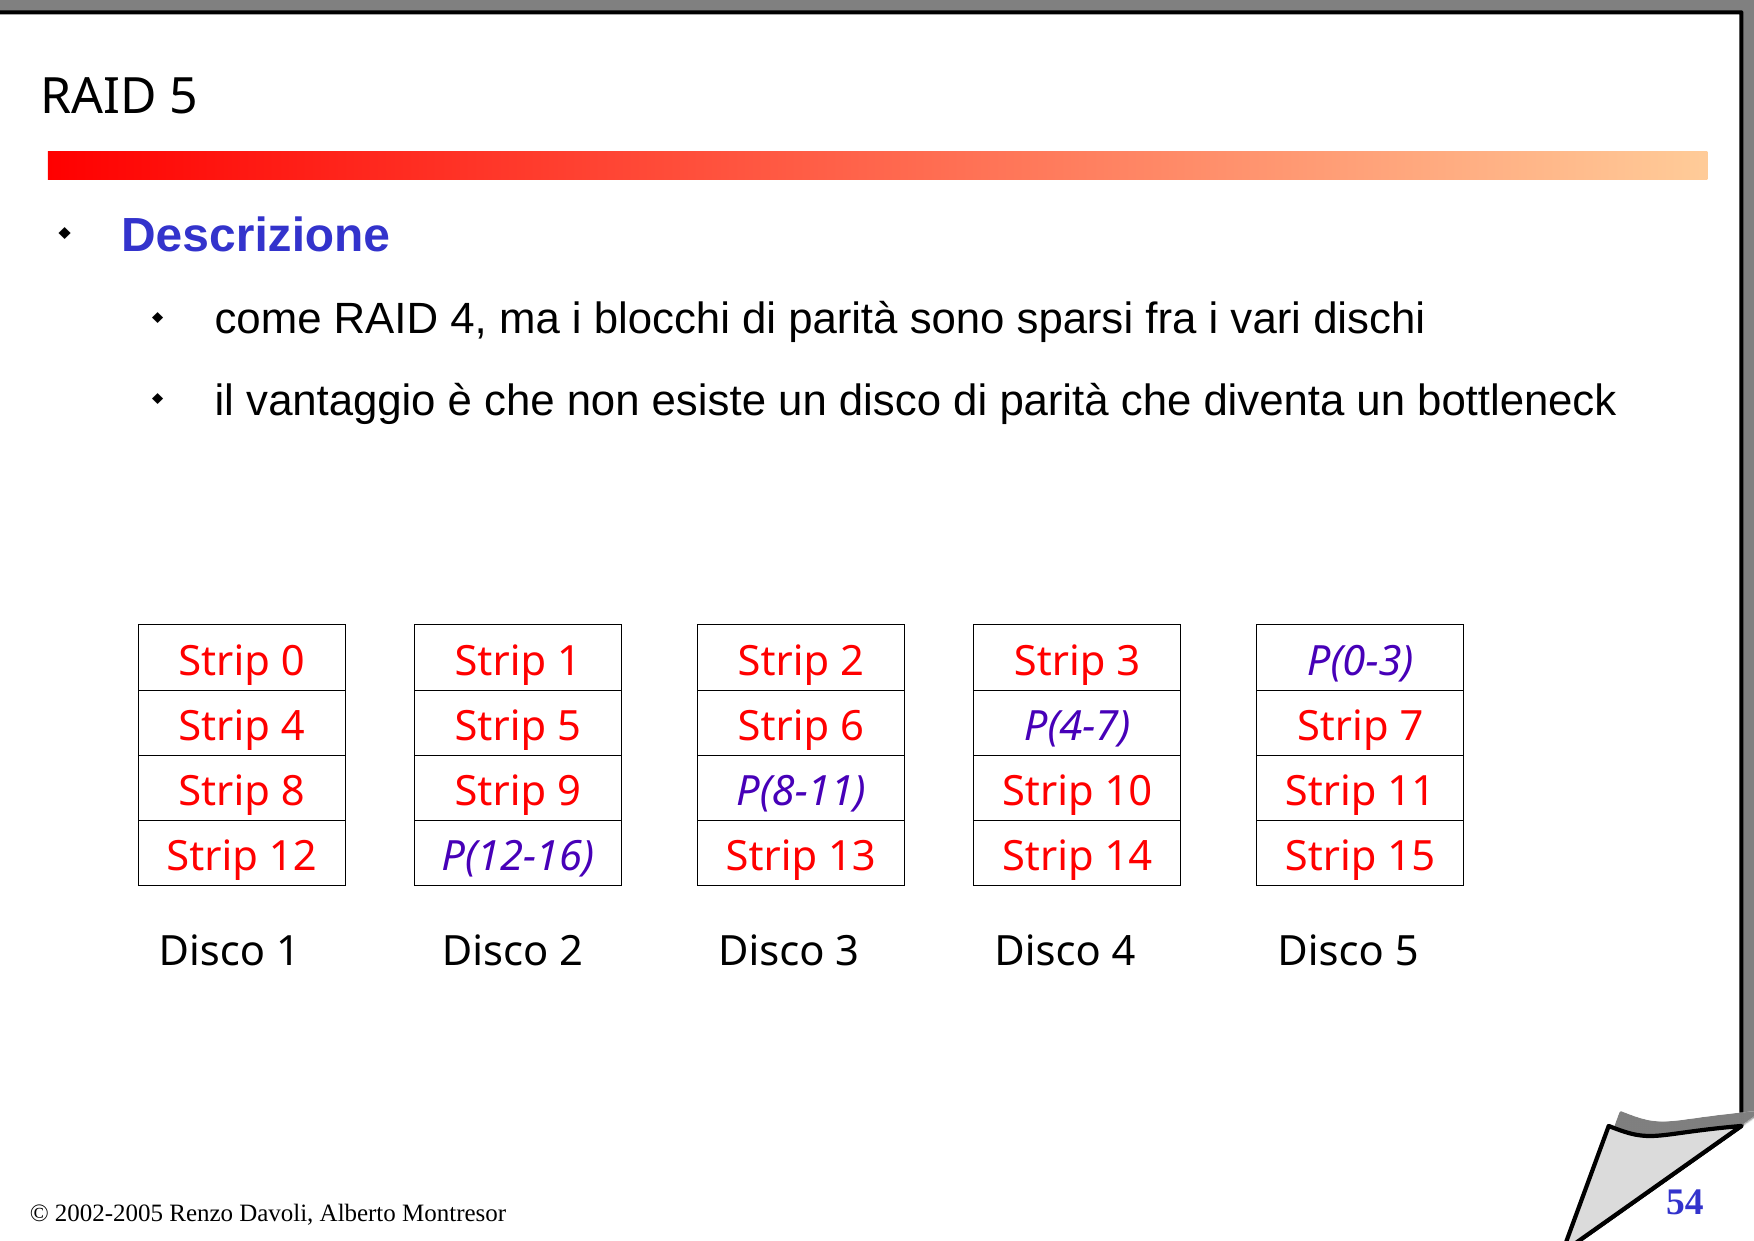

# RAID 5
Descrizione
come RAID 4, ma i blocchi di parità sono sparsi fra i vari dischi
il vantaggio è che non esiste un disco di parità che diventa un bottleneck
Strip 0
Strip 1
Strip 2
Strip 3
P(0-3)
Strip 4
Strip 5
Strip 6
P(4-7)
Strip 7
Strip 8
Strip 9
P(8-11)
Strip 10
Strip 11
Strip 12
P(12-16)
Strip 13
Strip 14
Strip 15
Disco 1
Disco 2
Disco 3
Disco 4
Disco 5